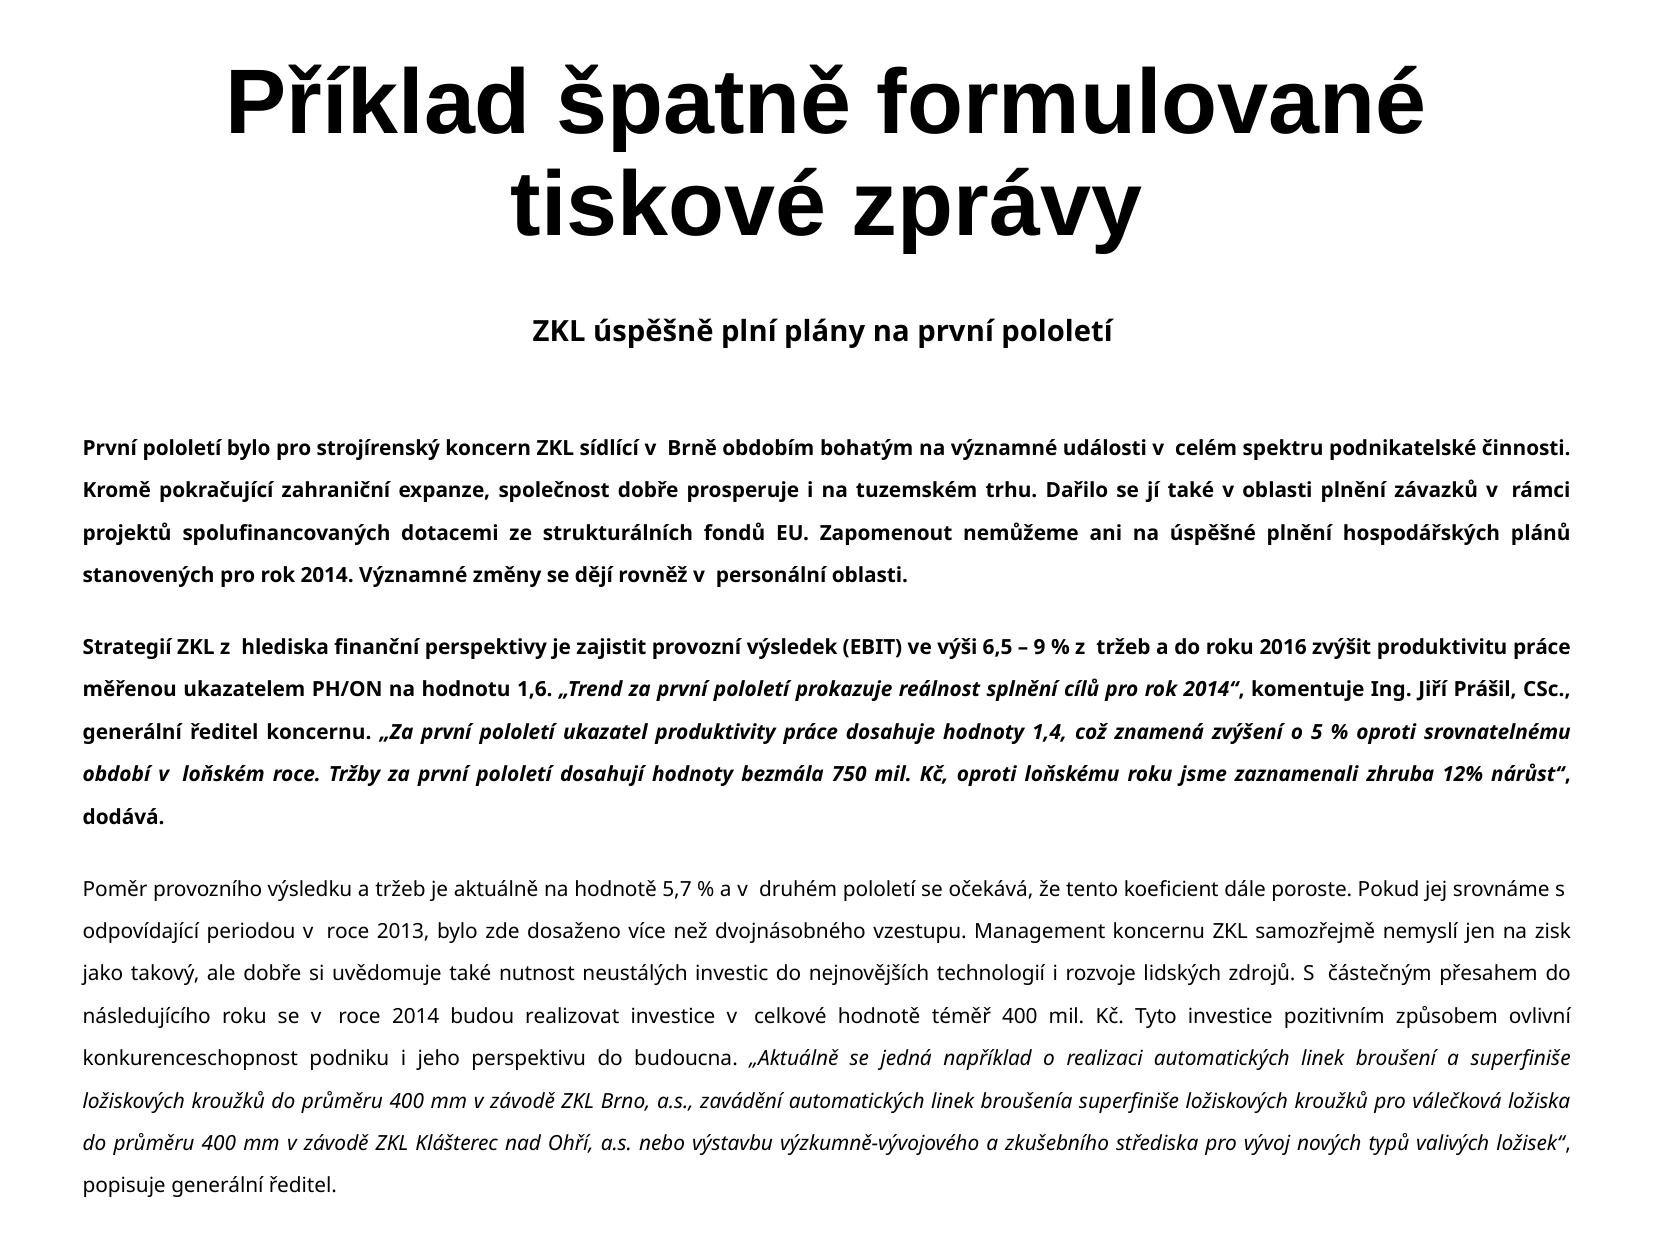

# Příklad špatně formulované tiskové zprávy
ZKL úspěšně plní plány na první pololetí
První pololetí bylo pro strojírenský koncern ZKL sídlící v  Brně obdobím bohatým na významné události v  celém spektru podnikatelské činnosti. Kromě pokračující zahraniční expanze, společnost dobře prosperuje i na tuzemském trhu. Dařilo se jí také v oblasti plnění závazků v  rámci projektů spolufinancovaných dotacemi ze strukturálních fondů EU. Zapomenout nemůžeme ani na úspěšné plnění hospodářských plánů stanovených pro rok 2014. Významné změny se dějí rovněž v  personální oblasti.
Strategií ZKL z  hlediska finanční perspektivy je zajistit provozní výsledek (EBIT) ve výši 6,5 – 9 % z  tržeb a do roku 2016 zvýšit produktivitu práce měřenou ukazatelem PH/ON na hodnotu 1,6. „Trend za první pololetí prokazuje reálnost splnění cílů pro rok 2014“, komentuje Ing. Jiří Prášil, CSc., generální ředitel koncernu. „Za první pololetí ukazatel produktivity práce dosahuje hodnoty 1,4, což znamená zvýšení o 5 % oproti srovnatelnému období v  loňském roce. Tržby za první pololetí dosahují hodnoty bezmála 750 mil. Kč, oproti loňskému roku jsme zaznamenali zhruba 12% nárůst“, dodává.
Poměr provozního výsledku a tržeb je aktuálně na hodnotě 5,7 % a v  druhém pololetí se očekává, že tento koeficient dále poroste. Pokud jej srovnáme s  odpovídající periodou v  roce 2013, bylo zde dosaženo více než dvojnásobného vzestupu. Management koncernu ZKL samozřejmě nemyslí jen na zisk jako takový, ale dobře si uvědomuje také nutnost neustálých investic do nejnovějších technologií i rozvoje lidských zdrojů. S  částečným přesahem do následujícího roku se v  roce 2014 budou realizovat investice v  celkové hodnotě téměř 400 mil. Kč. Tyto investice pozitivním způsobem ovlivní konkurenceschopnost podniku i jeho perspektivu do budoucna. „Aktuálně se jedná například o realizaci automatických linek broušení a superfiniše ložiskových kroužků do průměru 400 mm v závodě ZKL Brno, a.s., zavádění automatických linek broušenía superfiniše ložiskových kroužků pro válečková ložiska do průměru 400 mm v závodě ZKL Klášterec nad Ohří, a.s. nebo výstavbu výzkumně-vývojového a zkušebního střediska pro vývoj nových typů valivých ložisek“, popisuje generální ředitel.